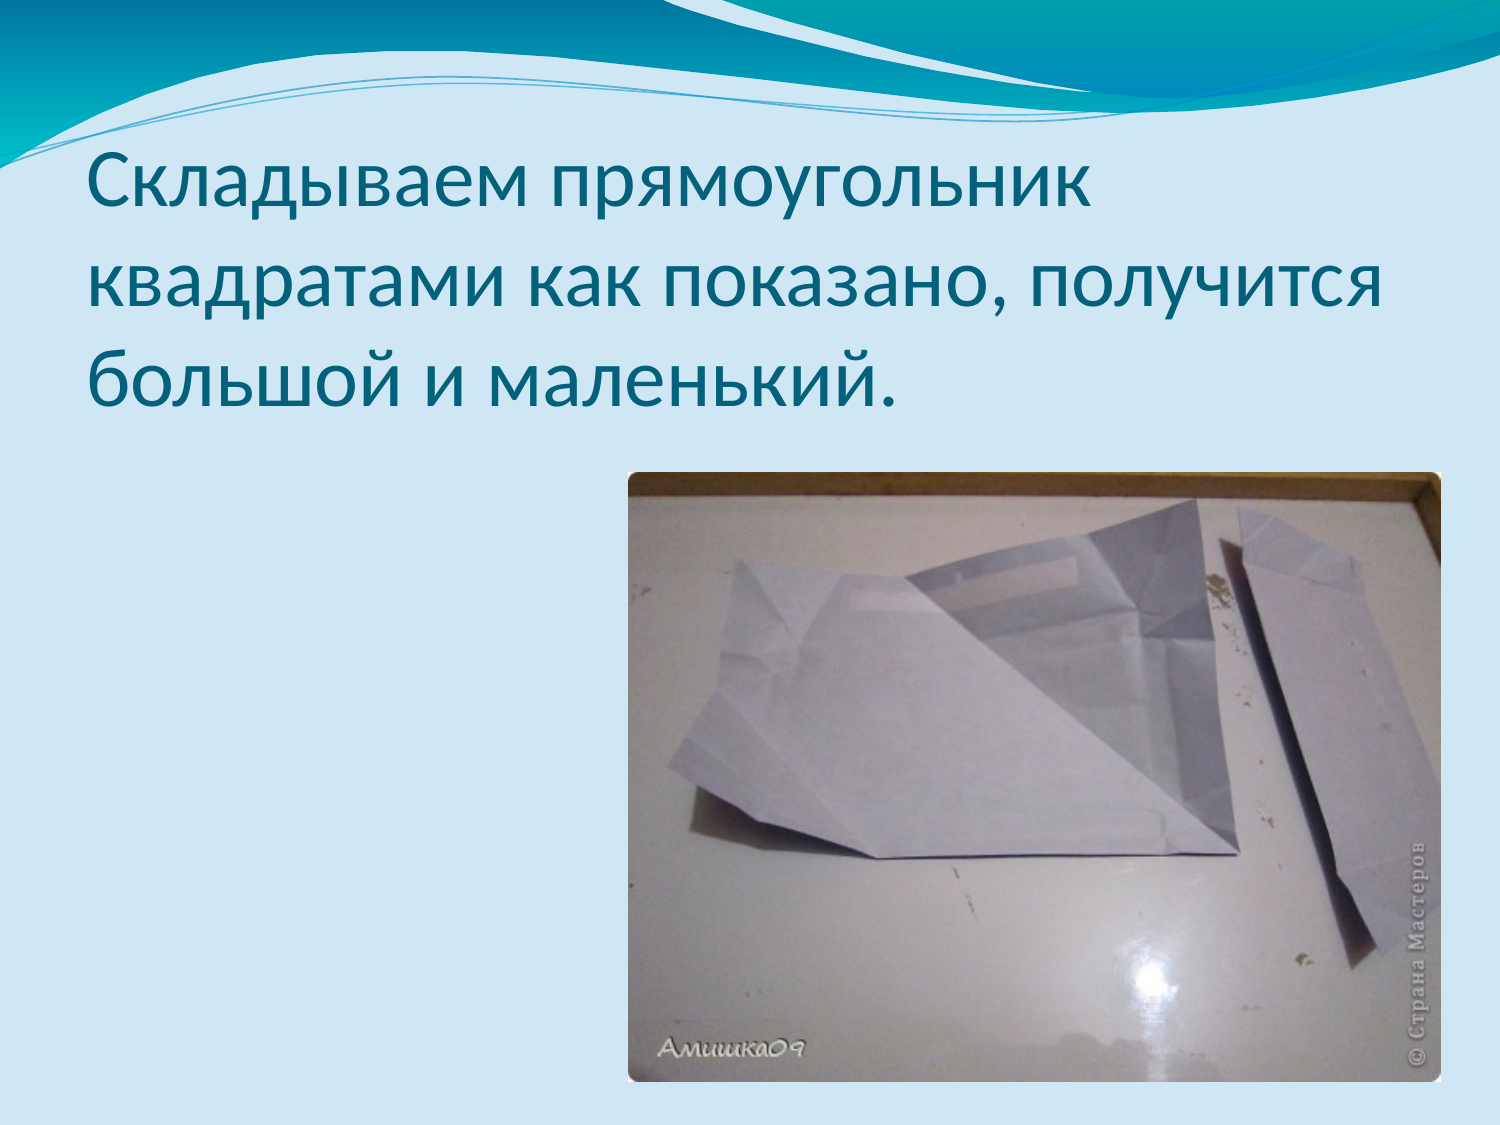

# Складываем прямоугольник квадратами как показано, получится большой и маленький.